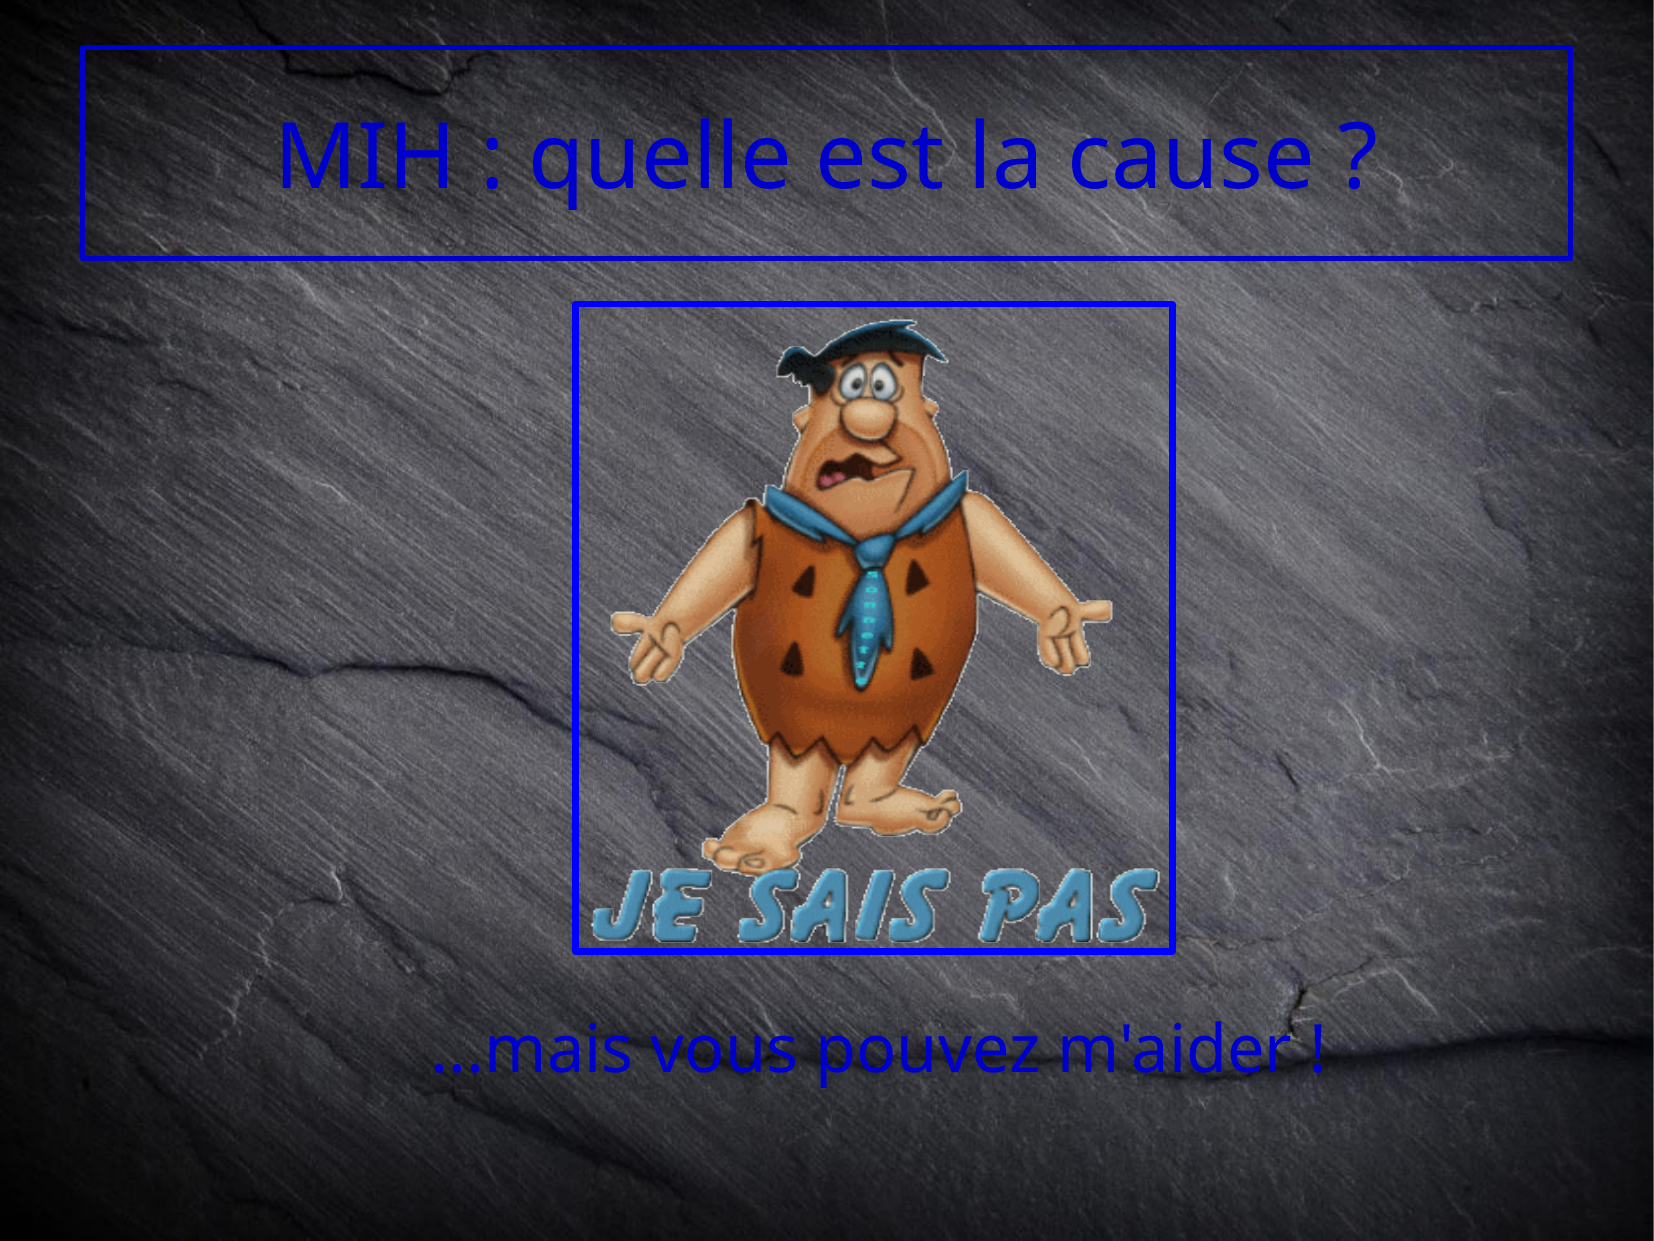

# MIH : quelle est la cause ?
...mais vous pouvez m'aider !